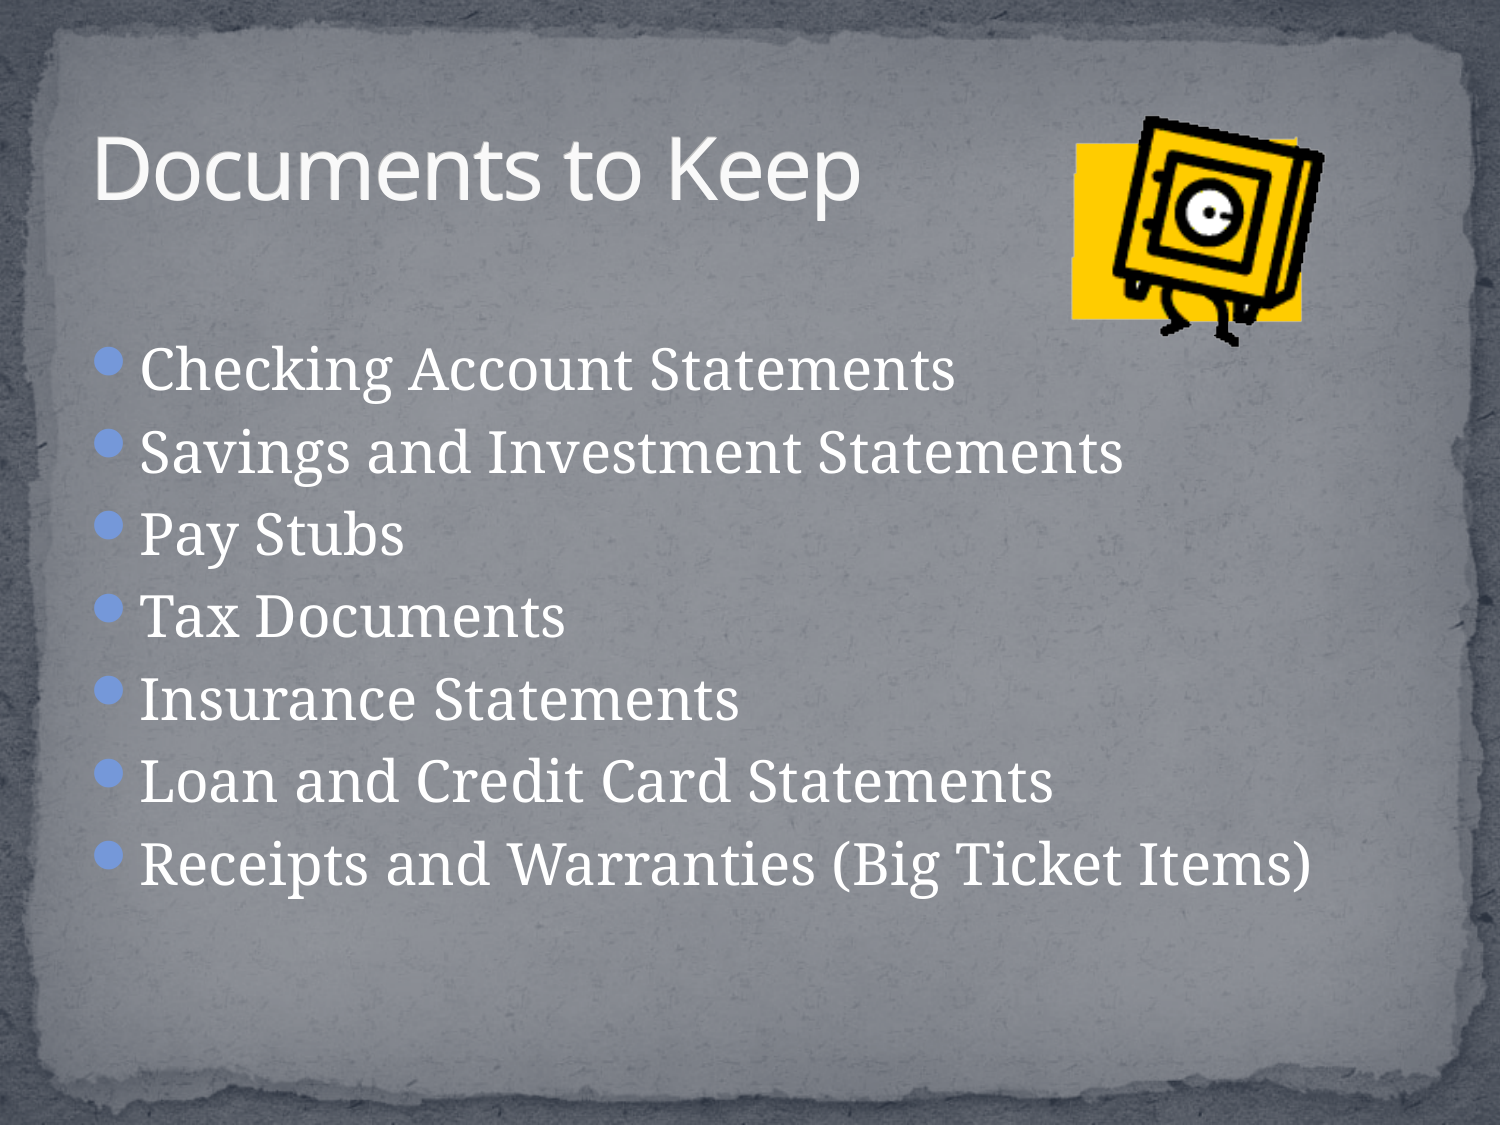

Documents to Keep
# Checking Account Statements
Savings and Investment Statements
Pay Stubs
Tax Documents
Insurance Statements
Loan and Credit Card Statements
Receipts and Warranties (Big Ticket Items)